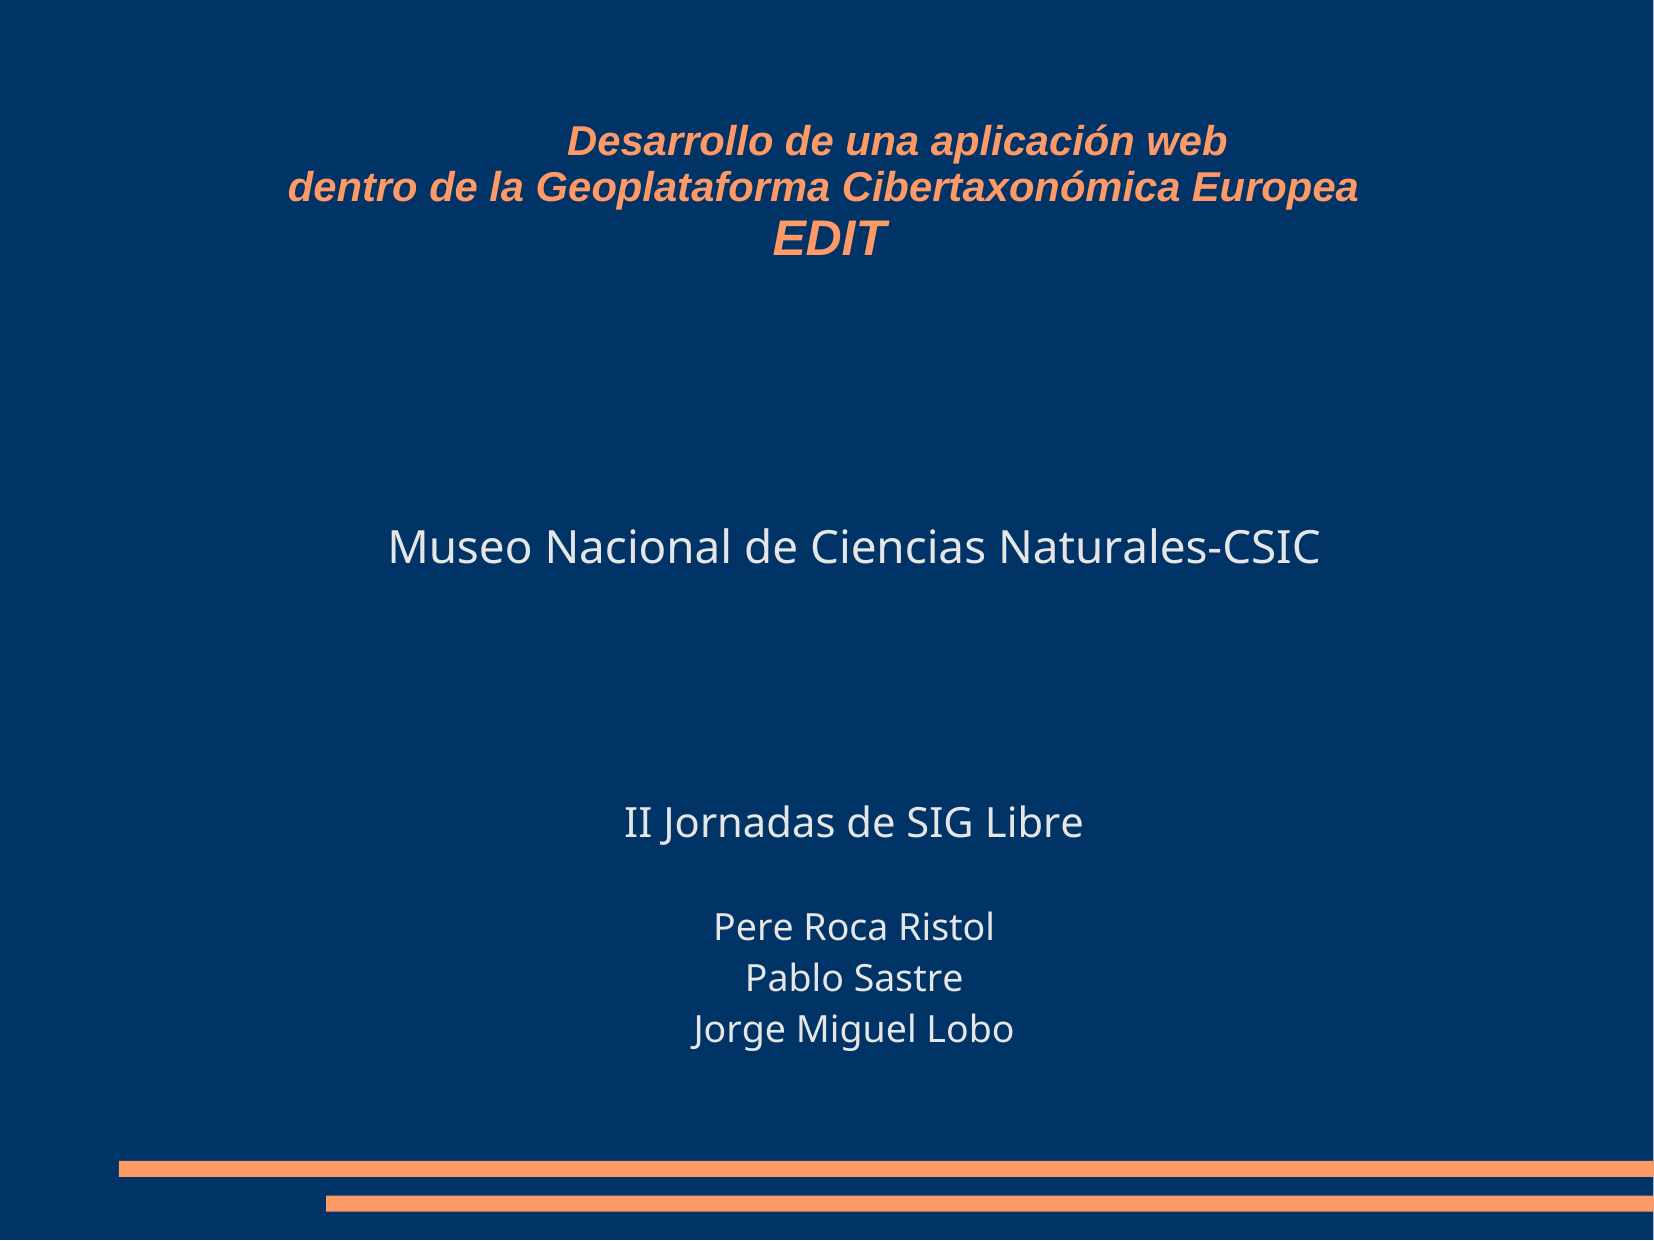

Desarrollo de una aplicación web
dentro de la Geoplataforma Cibertaxonómica Europea
EDIT
# Museo Nacional de Ciencias Naturales-CSIC
II Jornadas de SIG Libre
Pere Roca Ristol
Pablo Sastre
Jorge Miguel Lobo